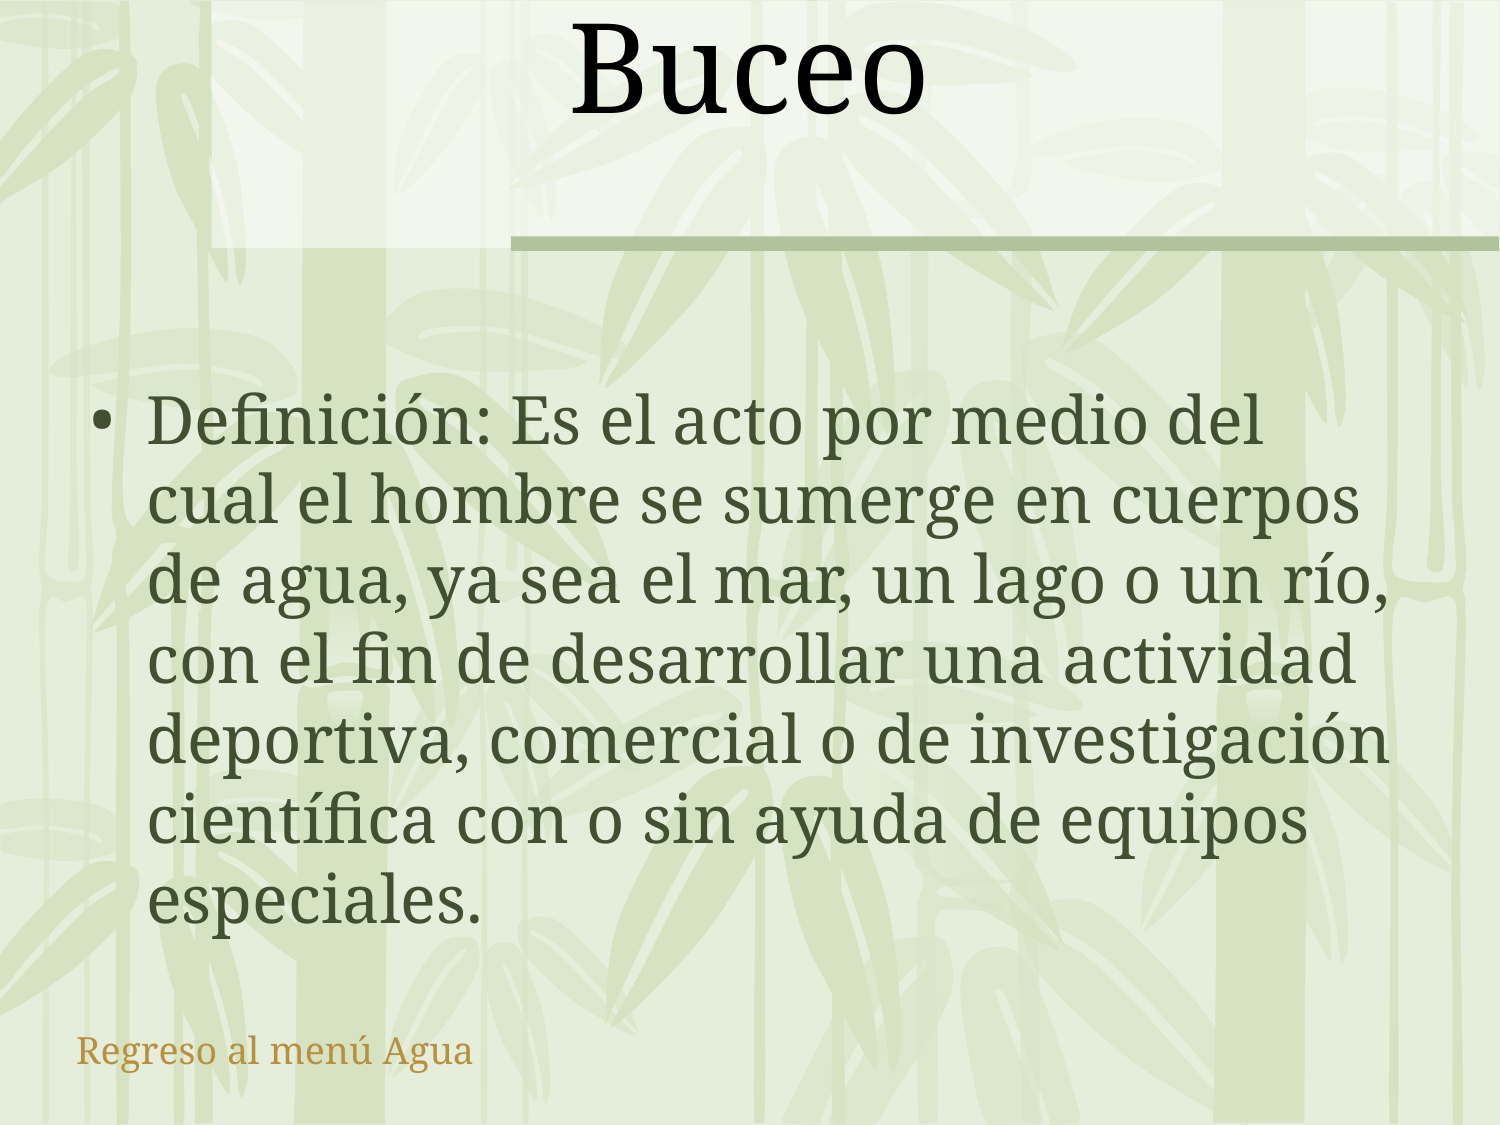

# Buceo
Definición: Es el acto por medio del cual el hombre se sumerge en cuerpos de agua, ya sea el mar, un lago o un río, con el fin de desarrollar una actividad deportiva, comercial o de investigación científica con o sin ayuda de equipos especiales.
Regreso al menú Agua